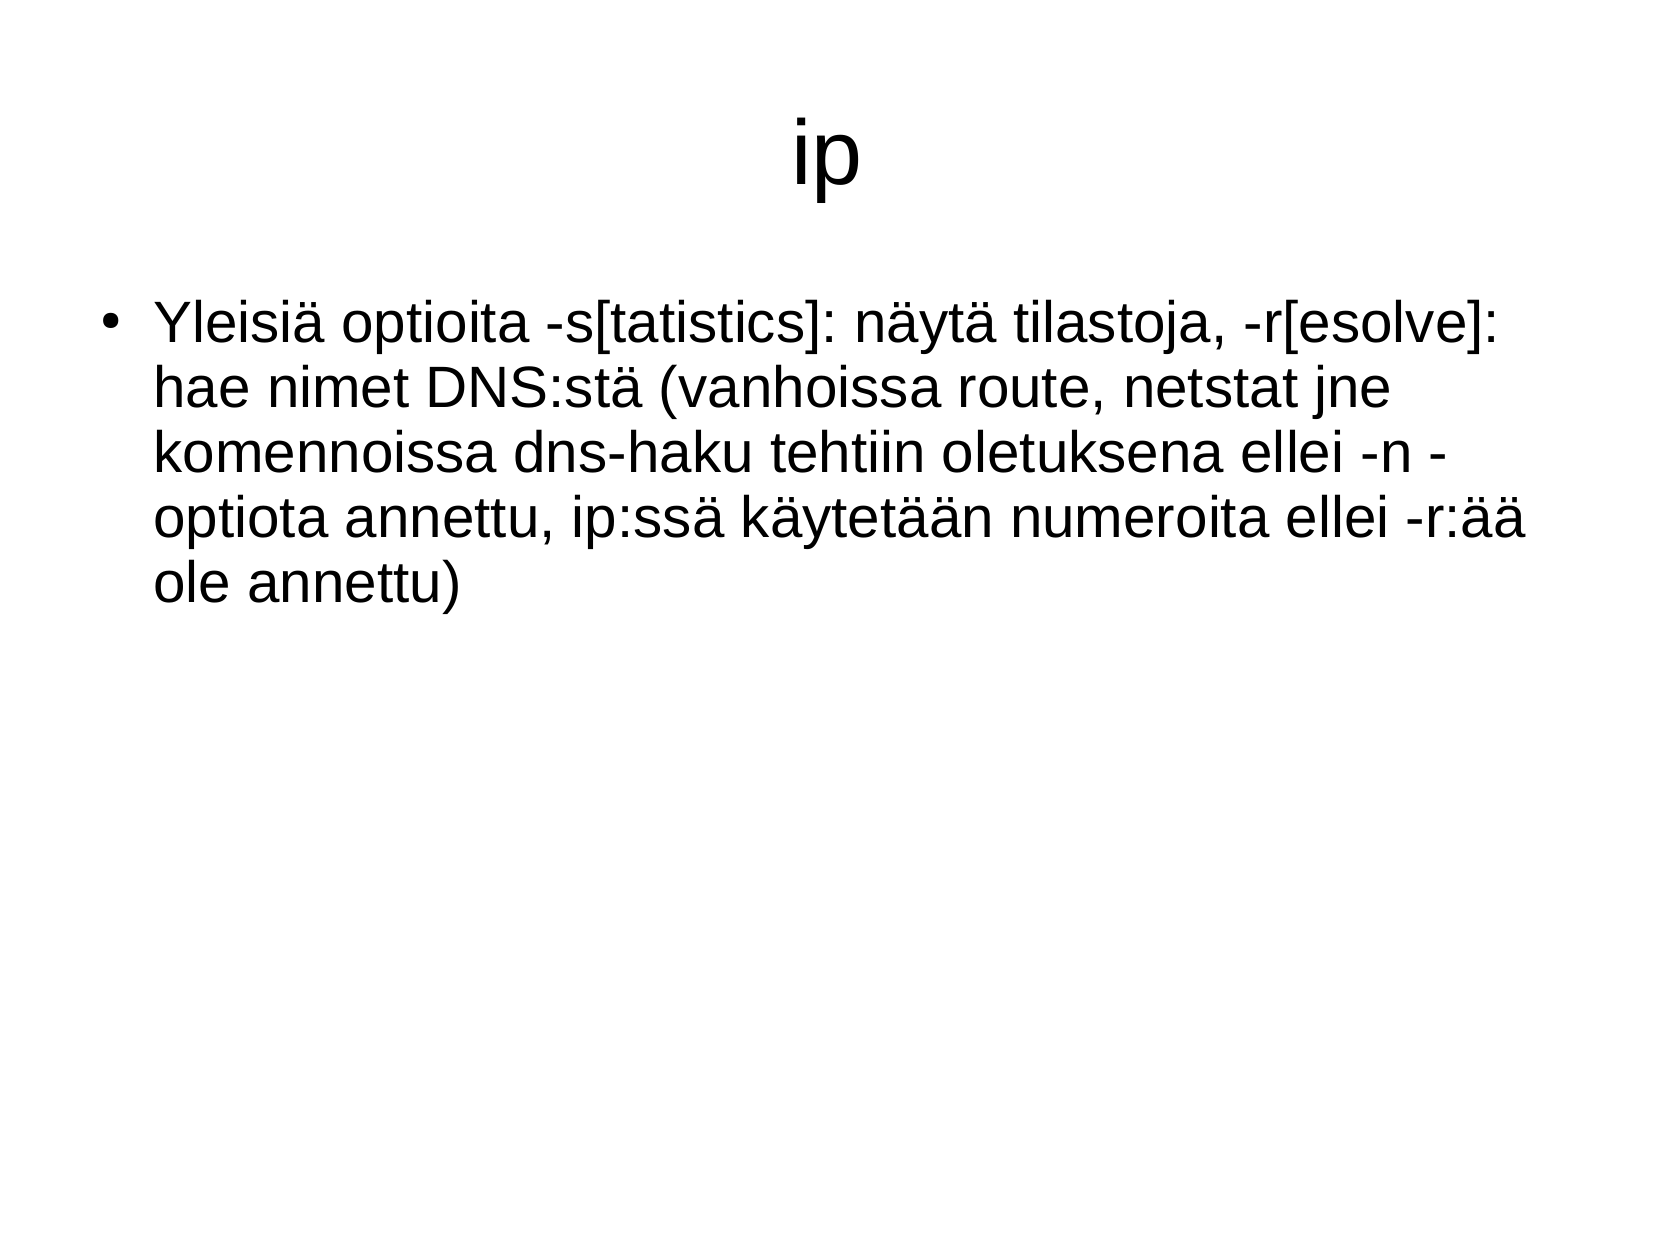

# ip
Yleisiä optioita -s[tatistics]: näytä tilastoja, -r[esolve]: hae nimet DNS:stä (vanhoissa route, netstat jne komennoissa dns-haku tehtiin oletuksena ellei -n -optiota annettu, ip:ssä käytetään numeroita ellei -r:ää ole annettu)